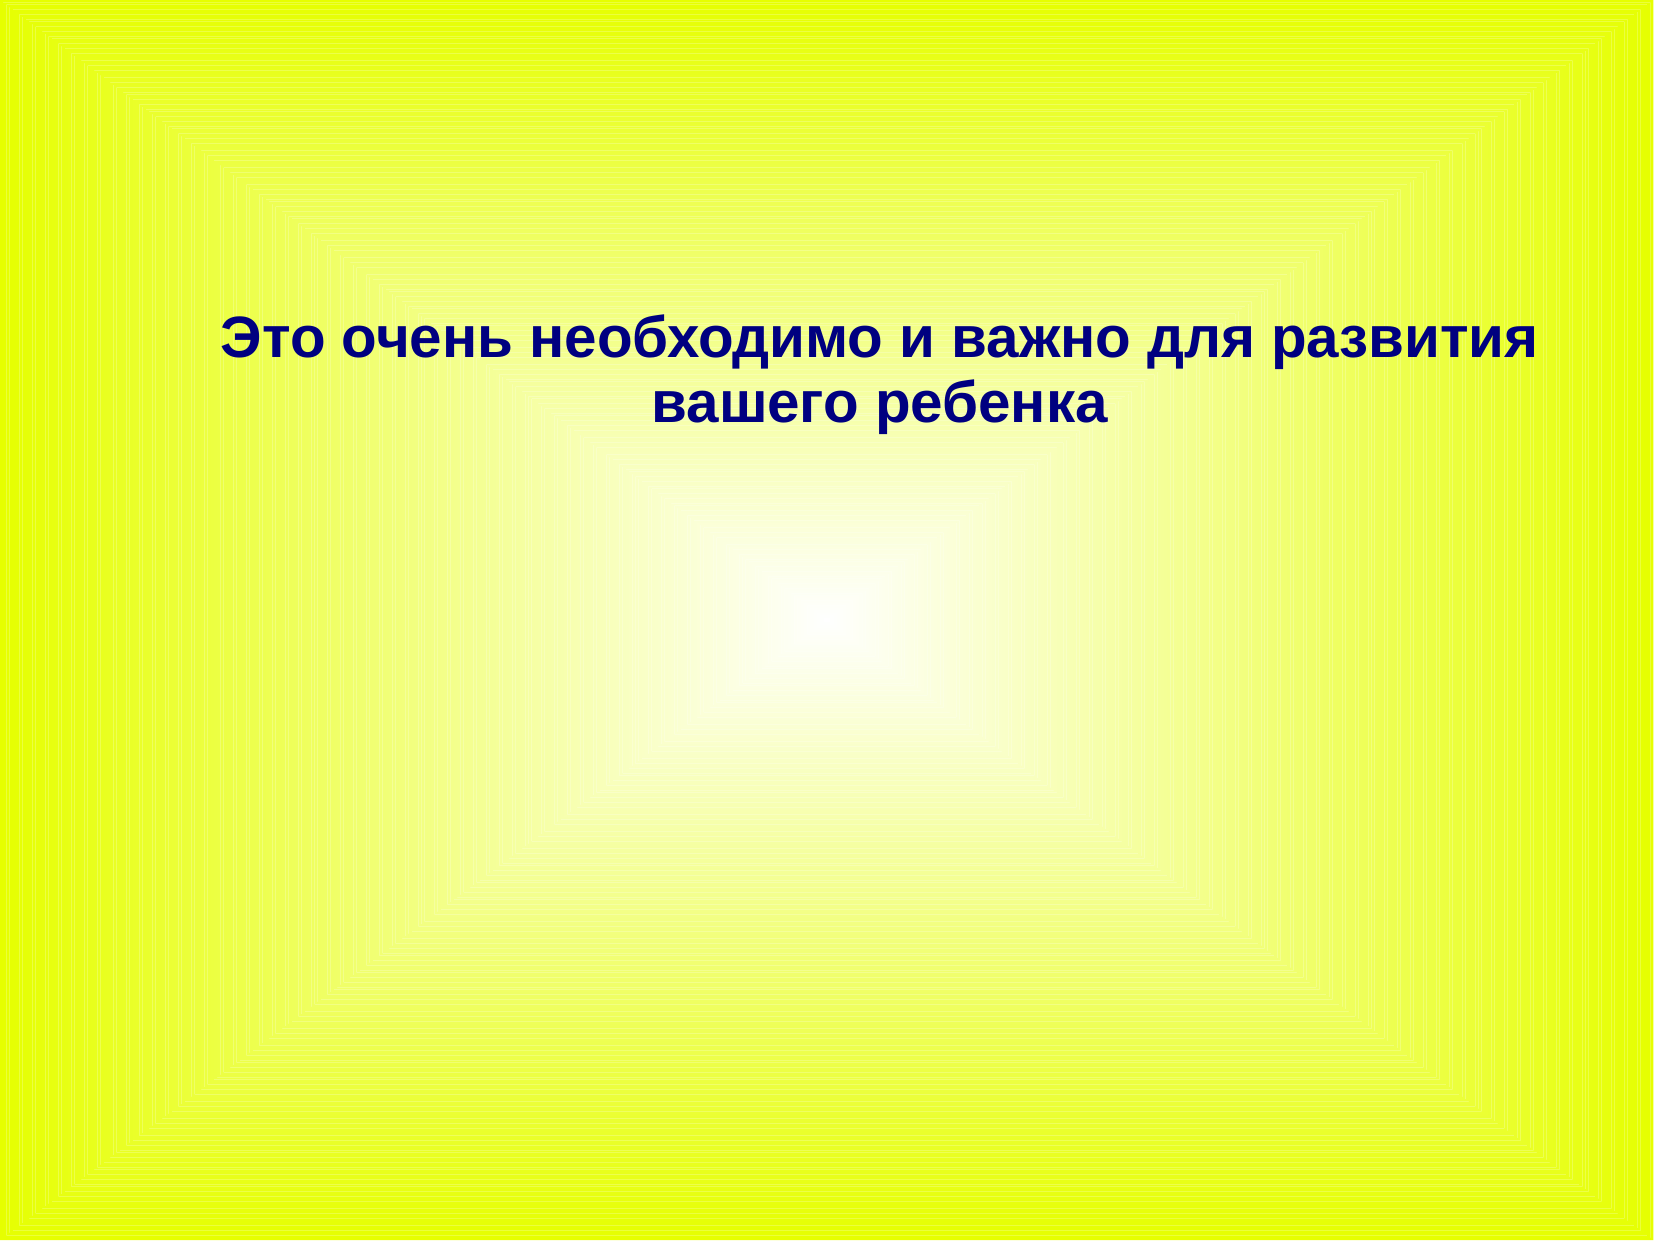

# Это очень необходимо и важно для развития вашего ребенка